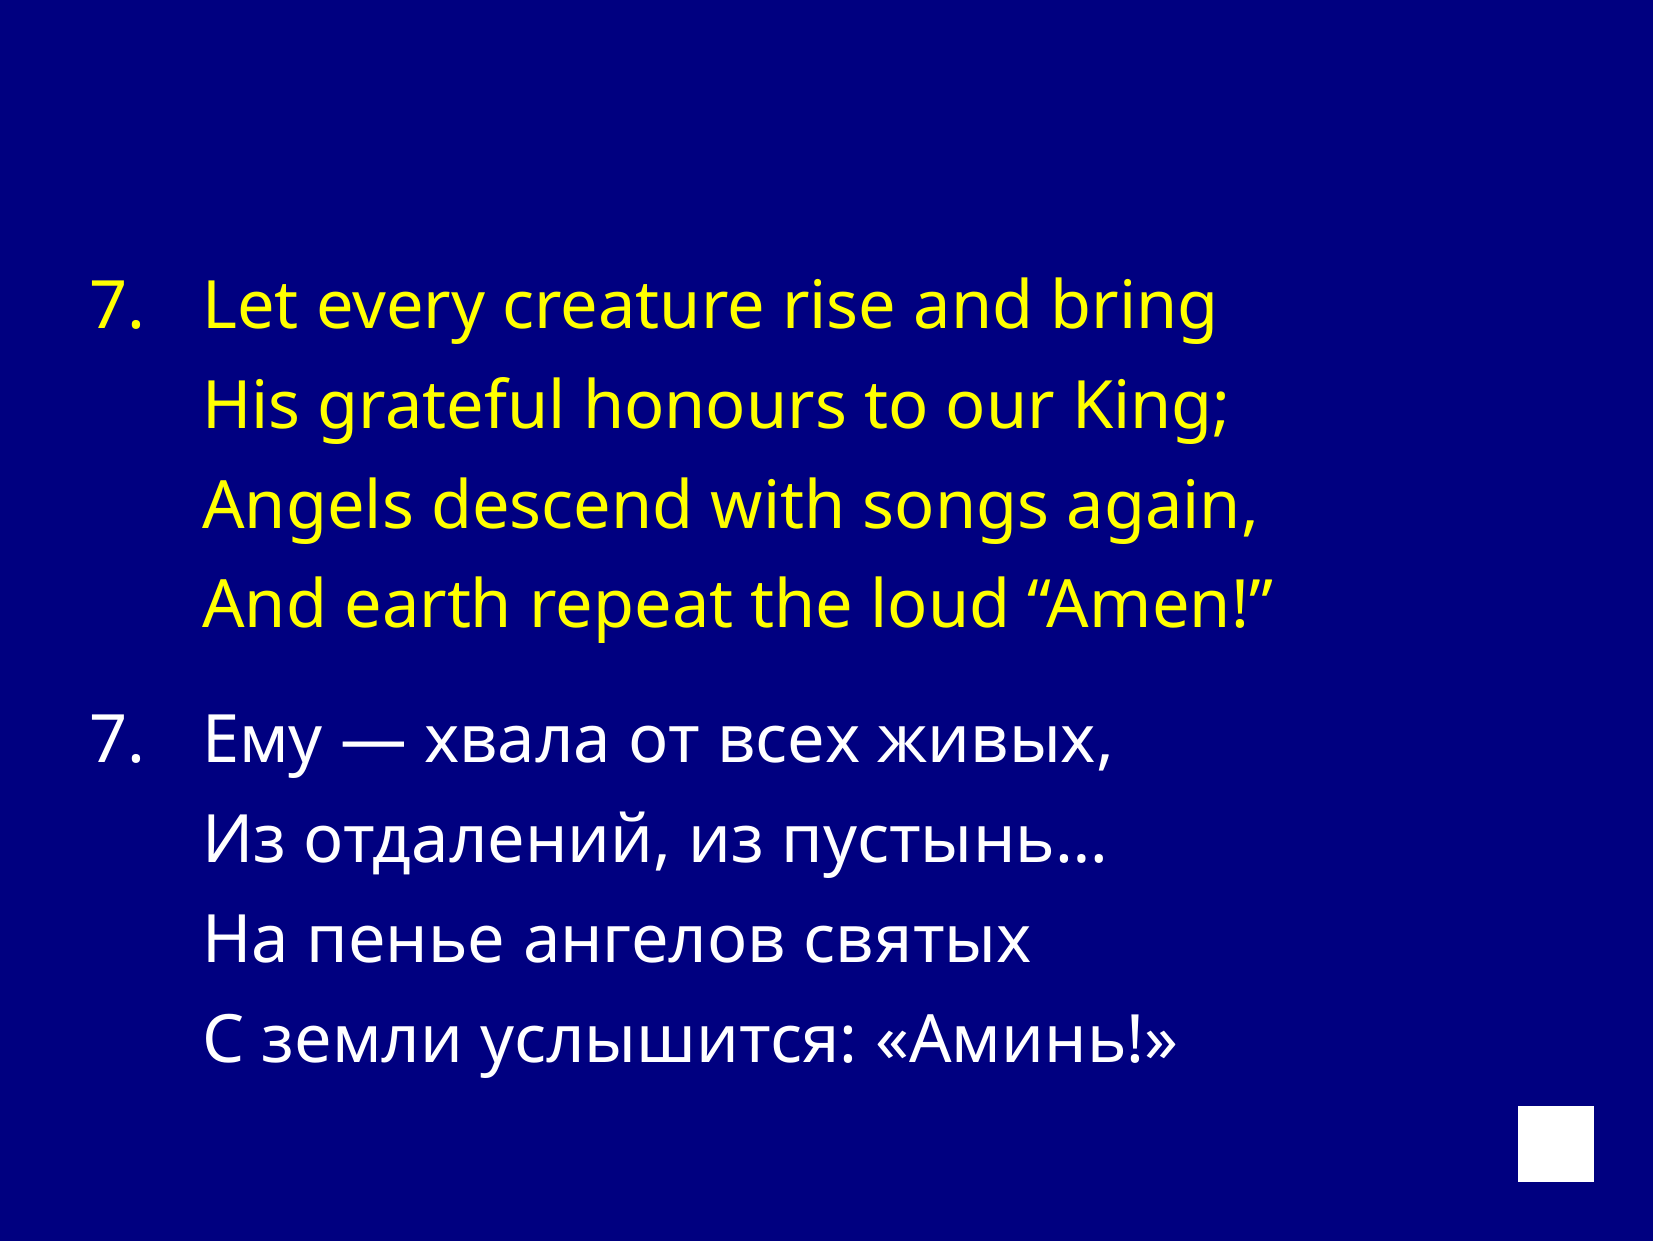

7.	Let every creature rise and bring
	His grateful honours to our King;
	Angels descend with songs again,
	And earth repeat the loud “Amen!”
7.	Ему — хвала от всех живых,
	Из отдалений, из пустынь…
	На пенье ангелов святых
	С земли услышится: «Аминь!»